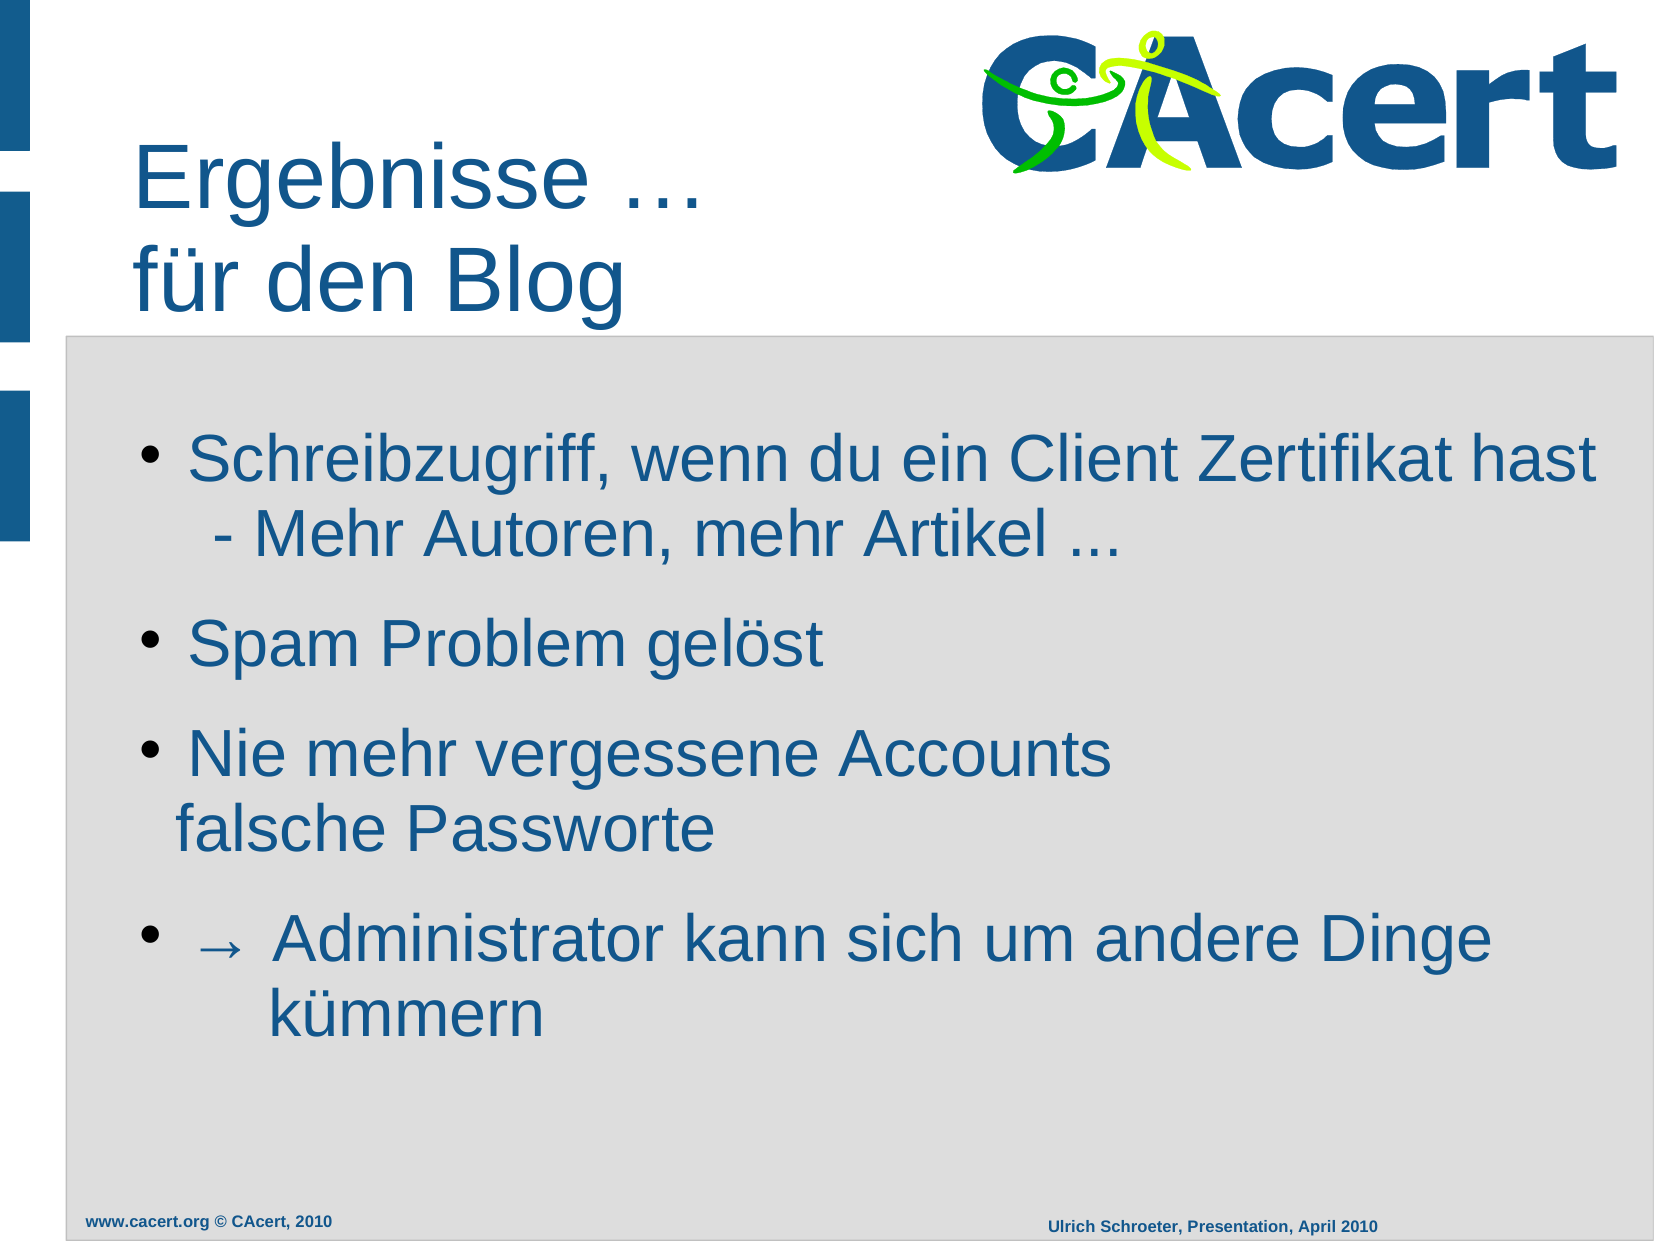

Ergebnisse …
für den Blog
 Schreibzugriff, wenn du ein Client Zertifikat hast
 - Mehr Autoren, mehr Artikel ...
 Spam Problem gelöst
 Nie mehr vergessene Accounts
 falsche Passworte
 → Administrator kann sich um andere Dinge
 kümmern